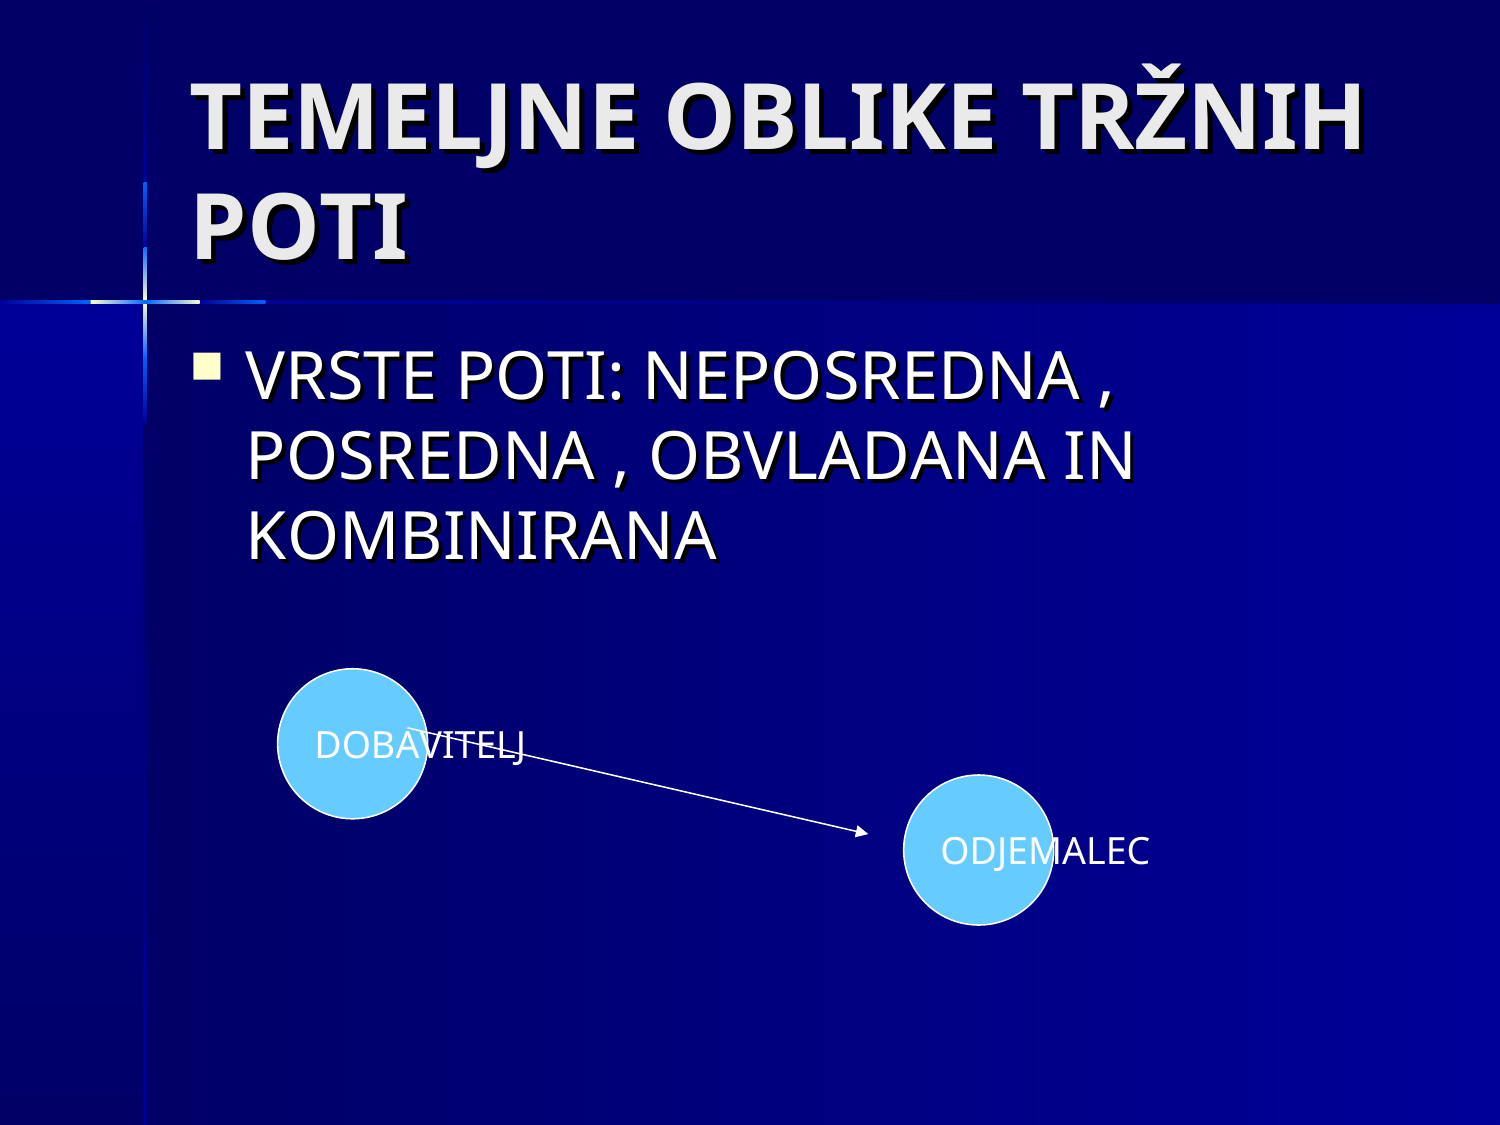

# TEMELJNE OBLIKE TRŽNIH POTI
VRSTE POTI: NEPOSREDNA , POSREDNA , OBVLADANA IN KOMBINIRANA
DOBAVITELJ
ODJEMALEC